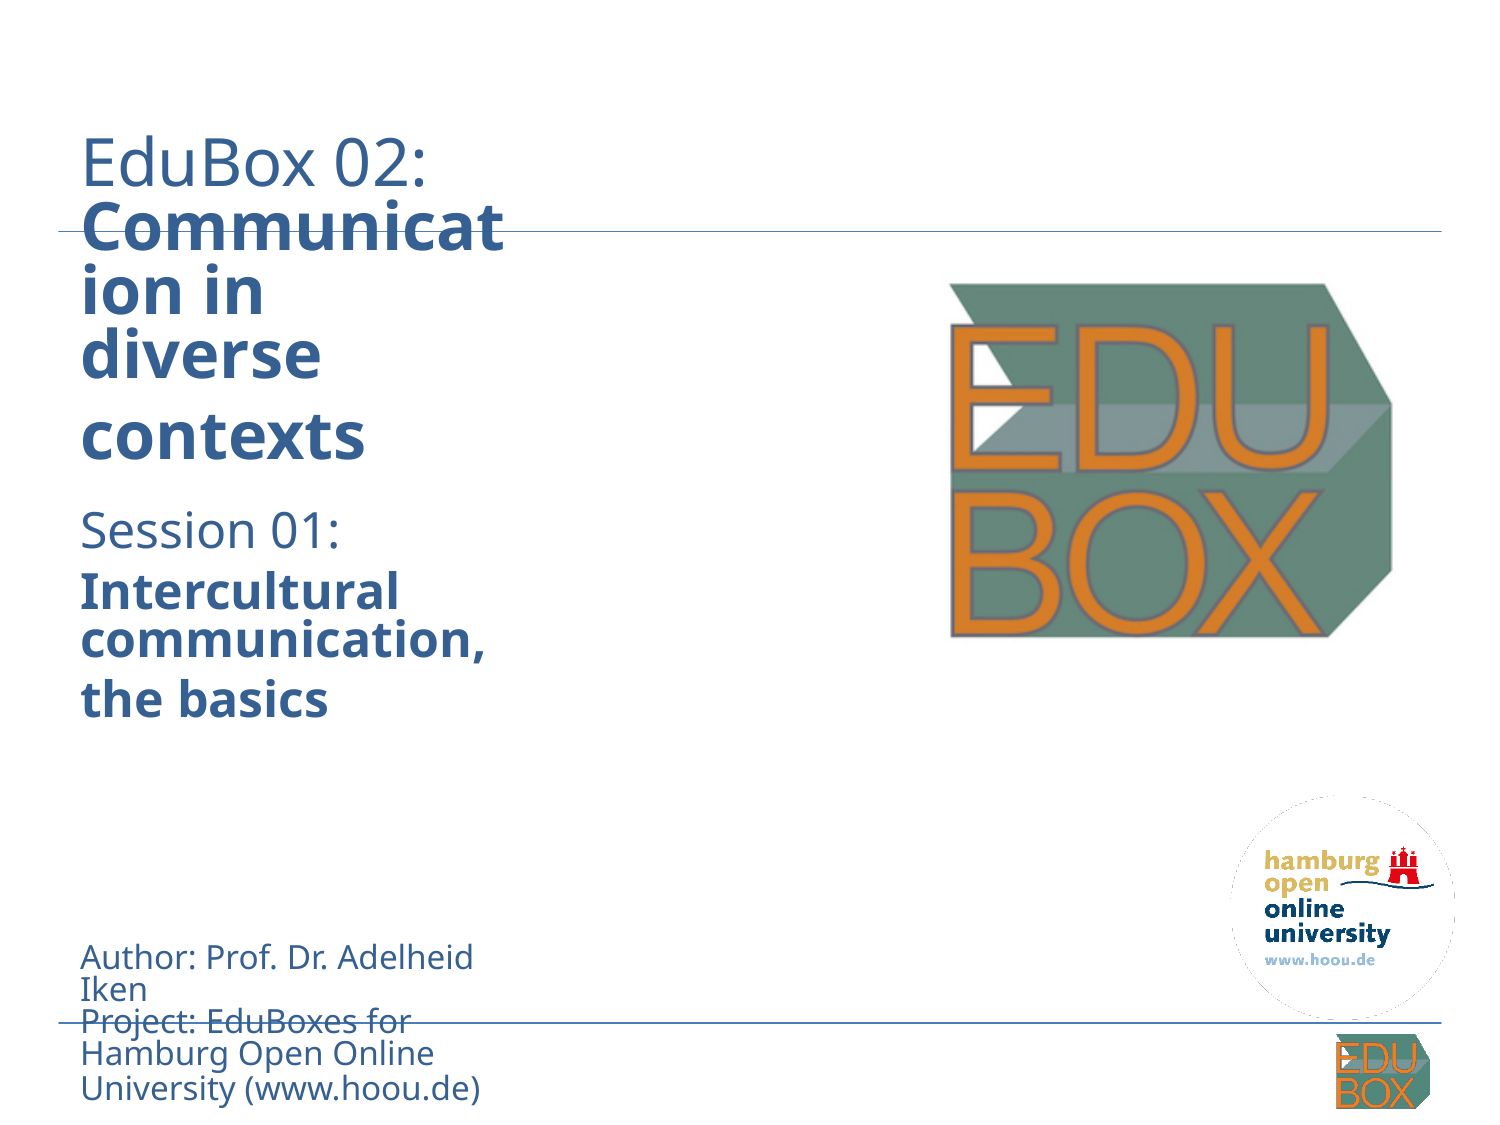

# EduBox 02: Communication in diverse
contexts
Session 01:
Intercultural communication,
the basics
Author: Prof. Dr. Adelheid Iken
Project: EduBoxes for Hamburg Open Online University (www.hoou.de)